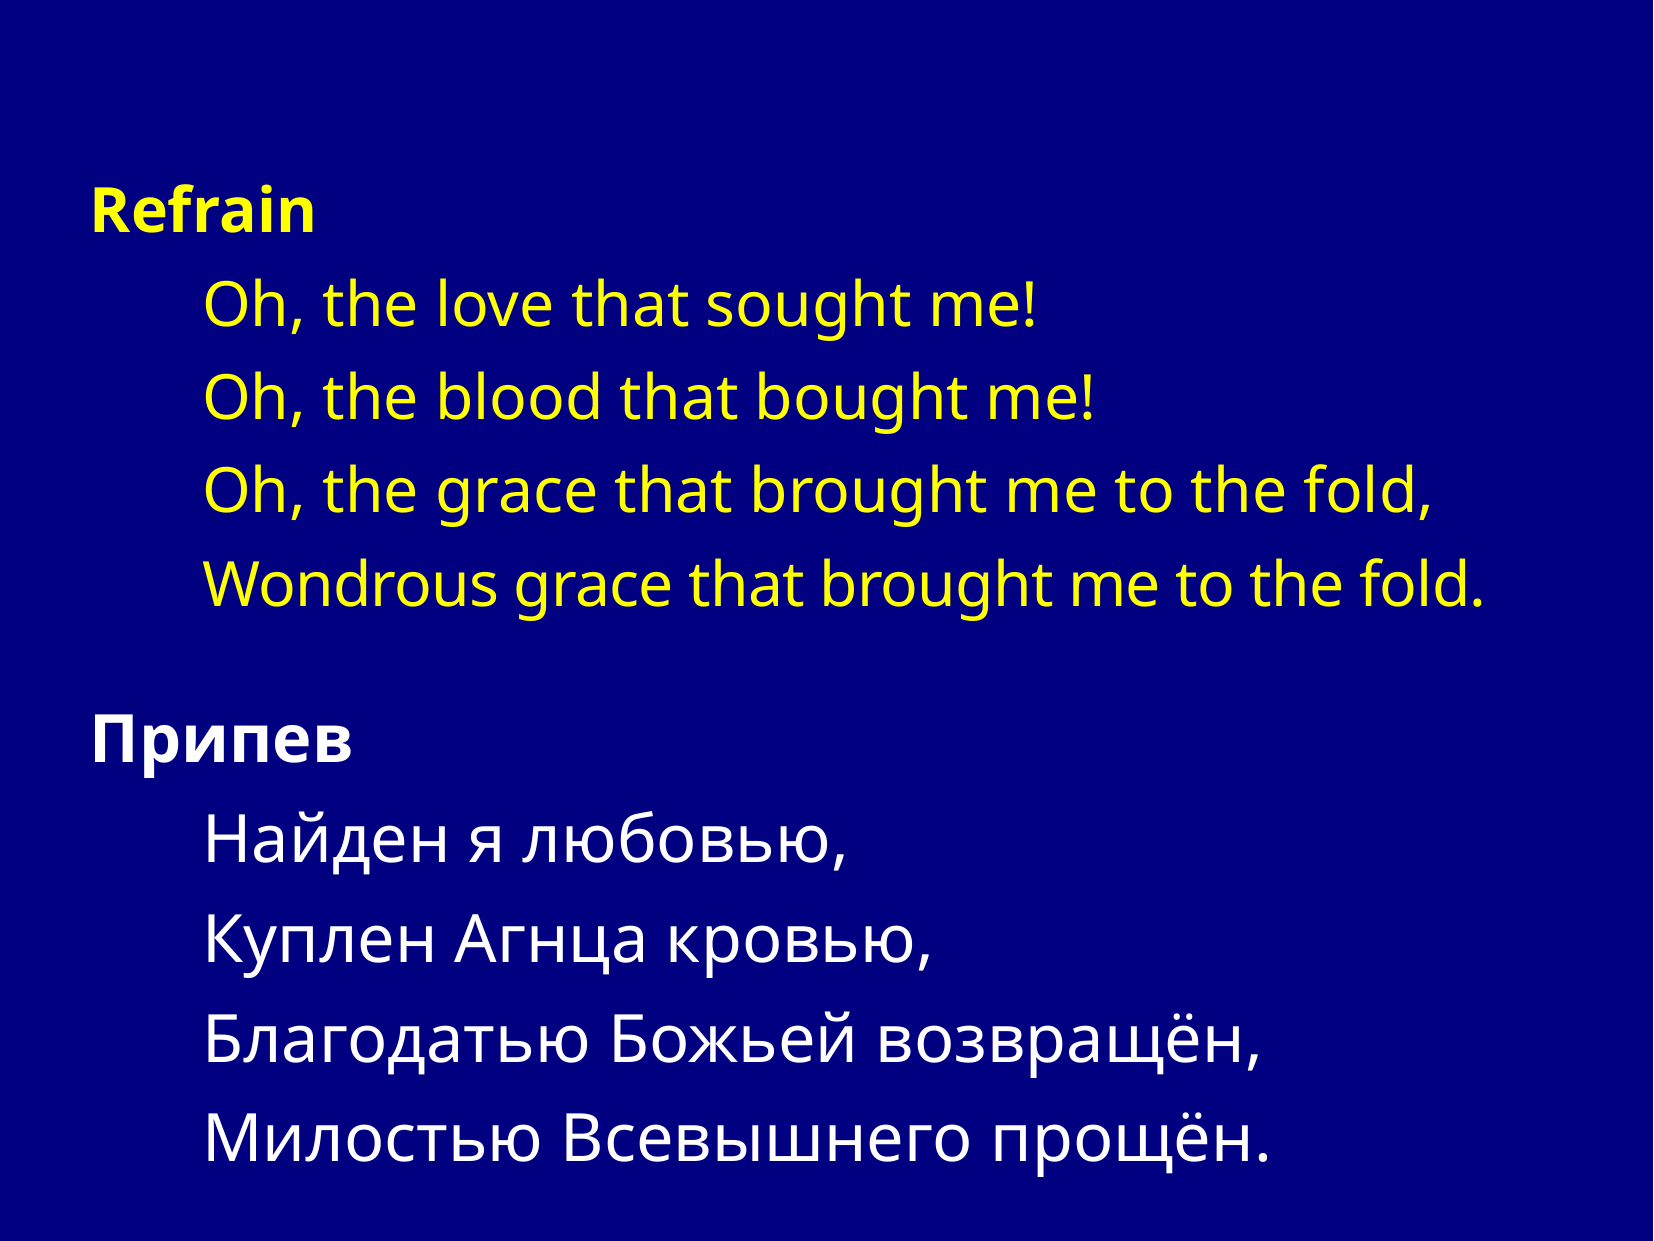

Refrain
	Oh, the love that sought me!
	Oh, the blood that bought me!
	Oh, the grace that brought me to the fold,
	Wondrous grace that brought me to the fold.
Припев
	Найден я любовью,
	Куплен Агнца кровью,
	Благодатью Божьей возвращён,
	Милостью Всевышнего прощён.